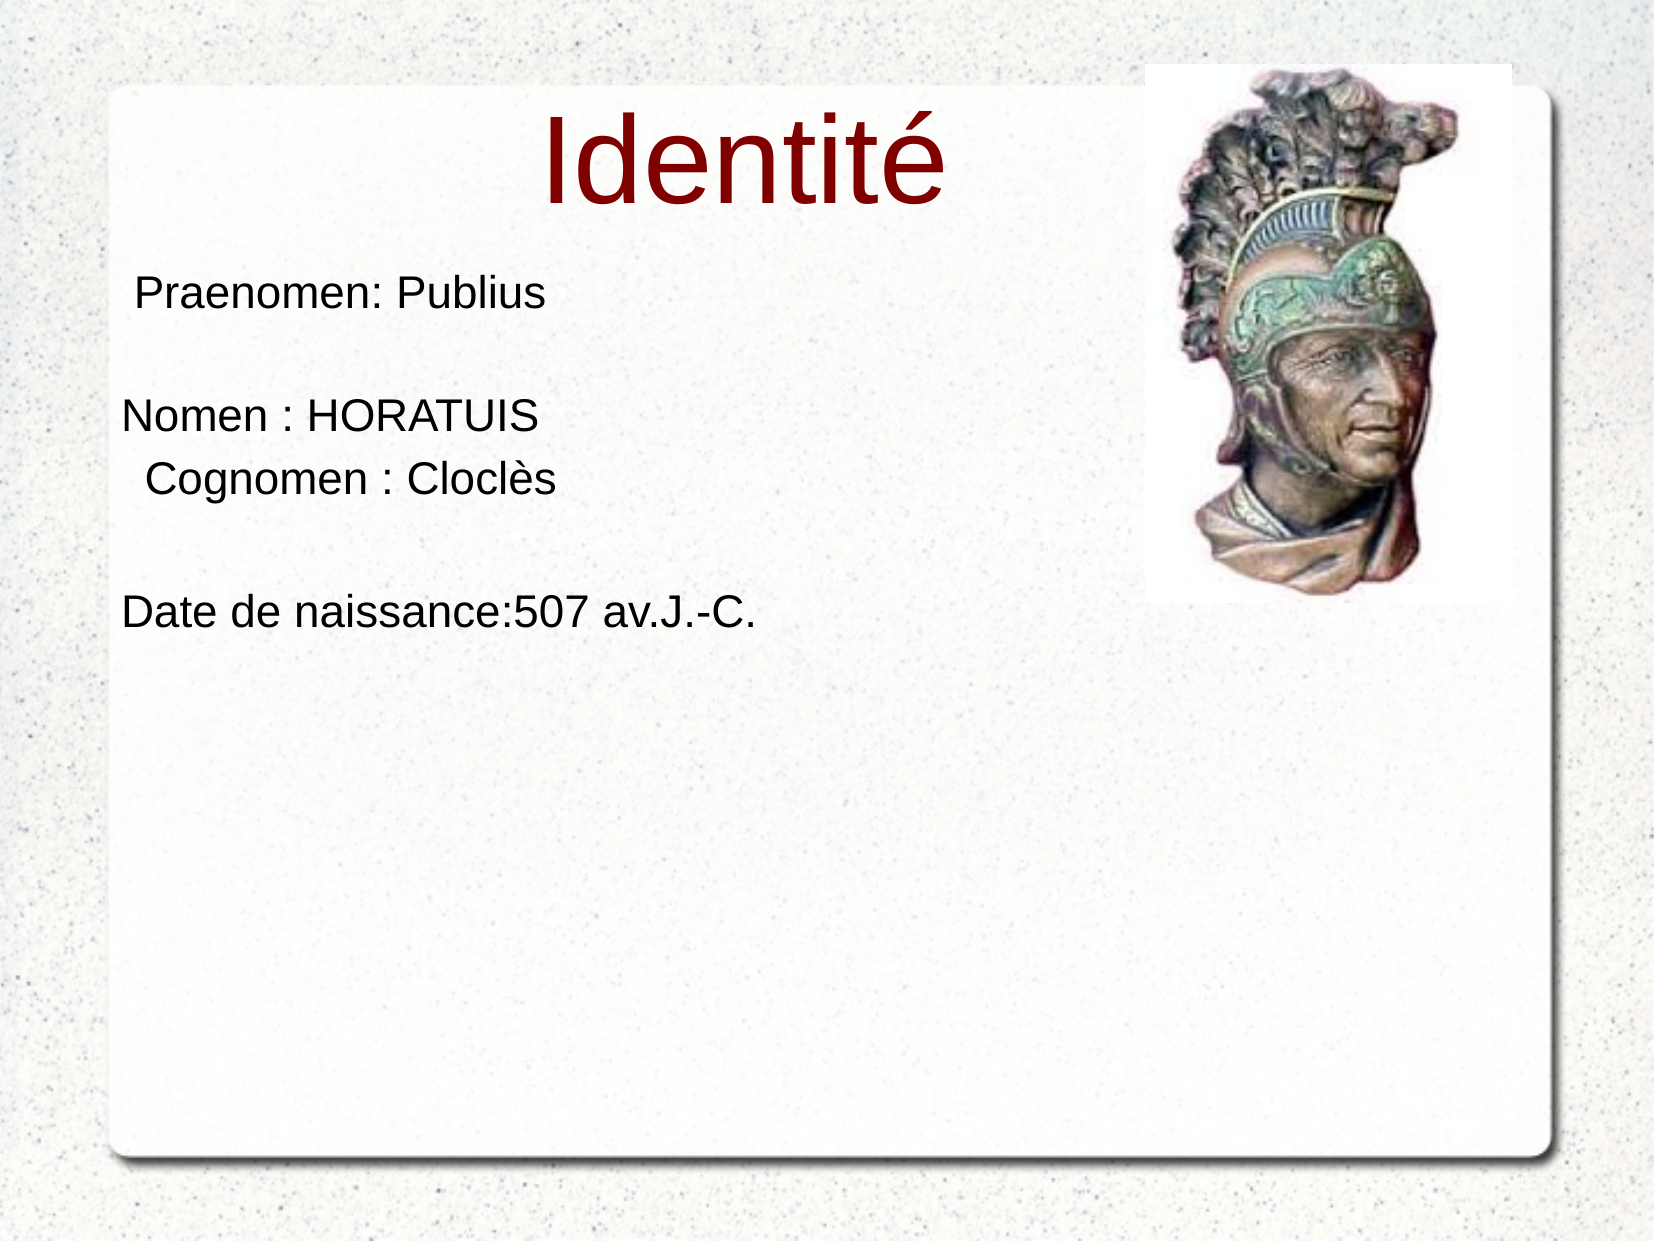

#
Identité
 Praenomen: Publius
Nomen : HORATUIS
Cognomen : Cloclès
Date de naissance:507 av.J.-C.